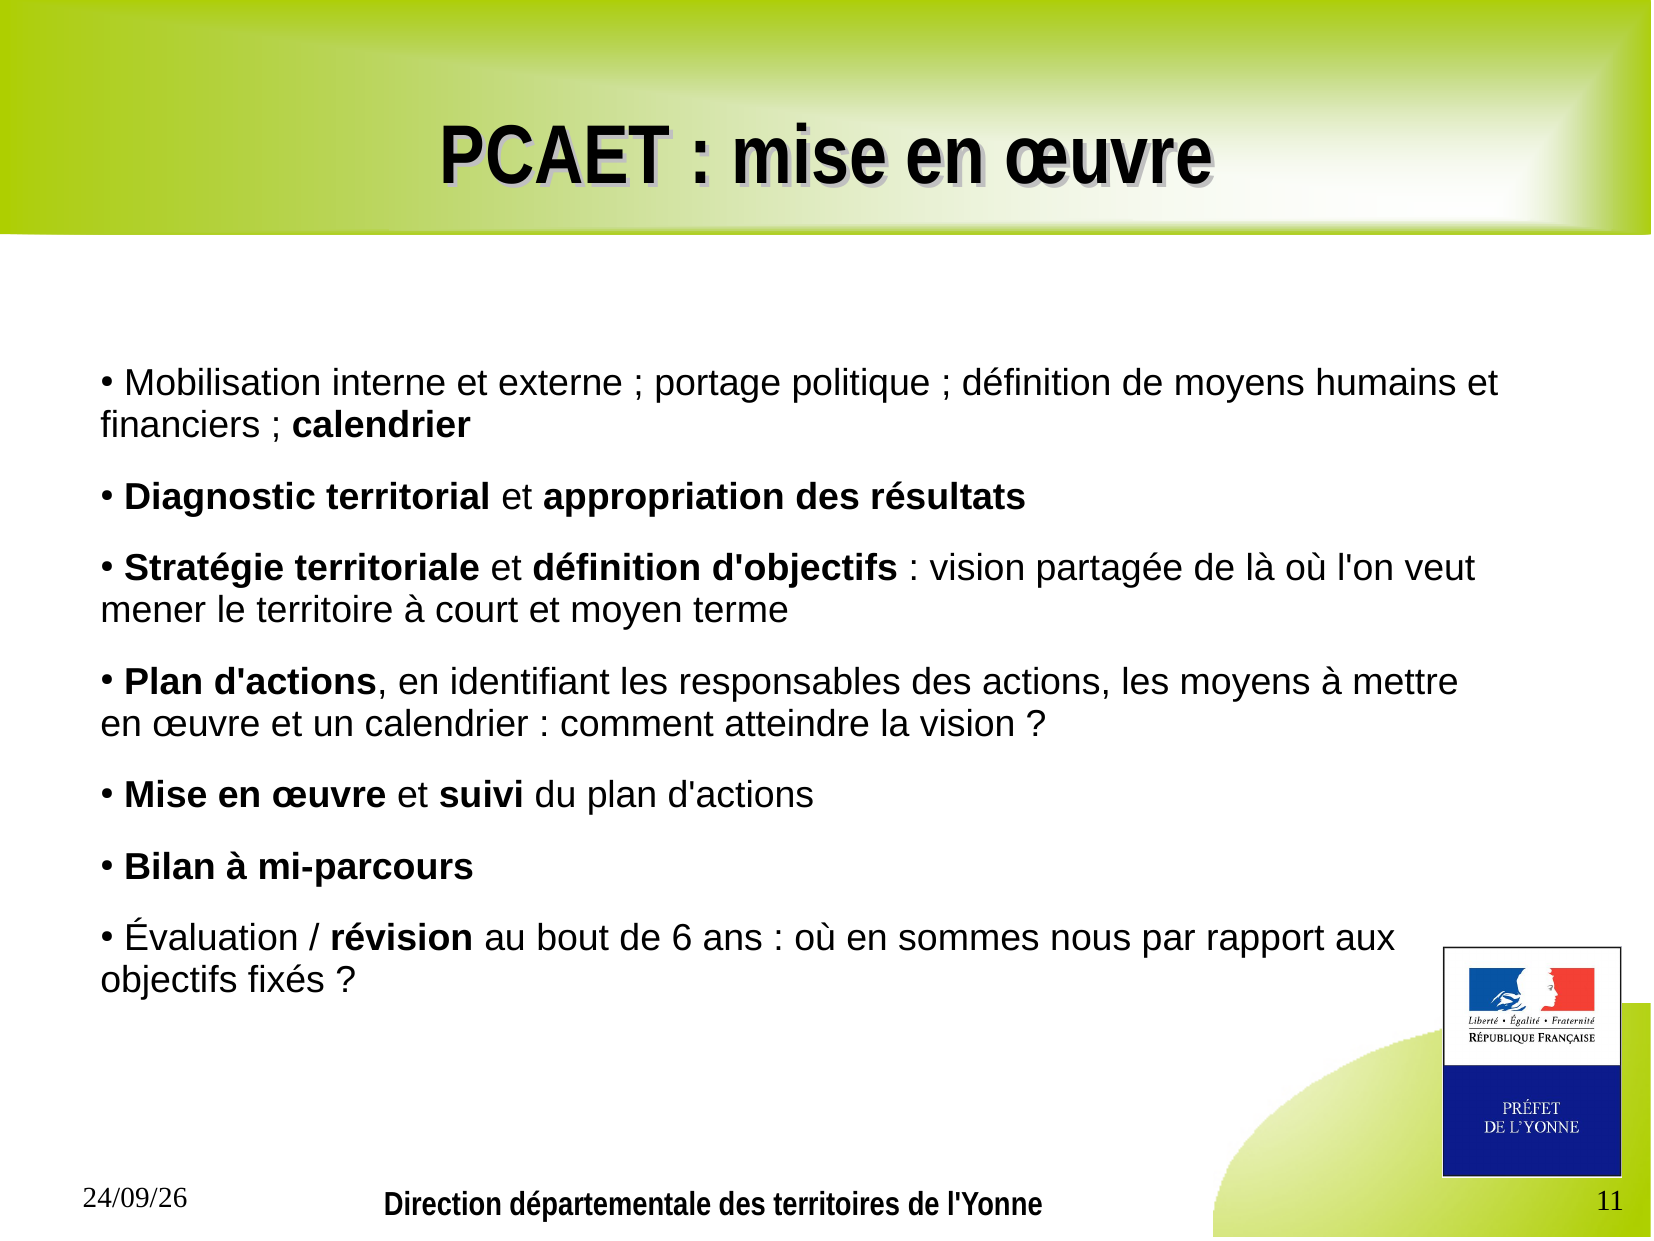

# PCAET : mise en œuvre
 Mobilisation interne et externe ; portage politique ; définition de moyens humains et financiers ; calendrier
 Diagnostic territorial et appropriation des résultats
 Stratégie territoriale et définition d'objectifs : vision partagée de là où l'on veut mener le territoire à court et moyen terme
 Plan d'actions, en identifiant les responsables des actions, les moyens à mettre en œuvre et un calendrier : comment atteindre la vision ?
 Mise en œuvre et suivi du plan d'actions
 Bilan à mi-parcours
 Évaluation / révision au bout de 6 ans : où en sommes nous par rapport aux objectifs fixés ?
Direction départementale des territoires de l'Yonne
11